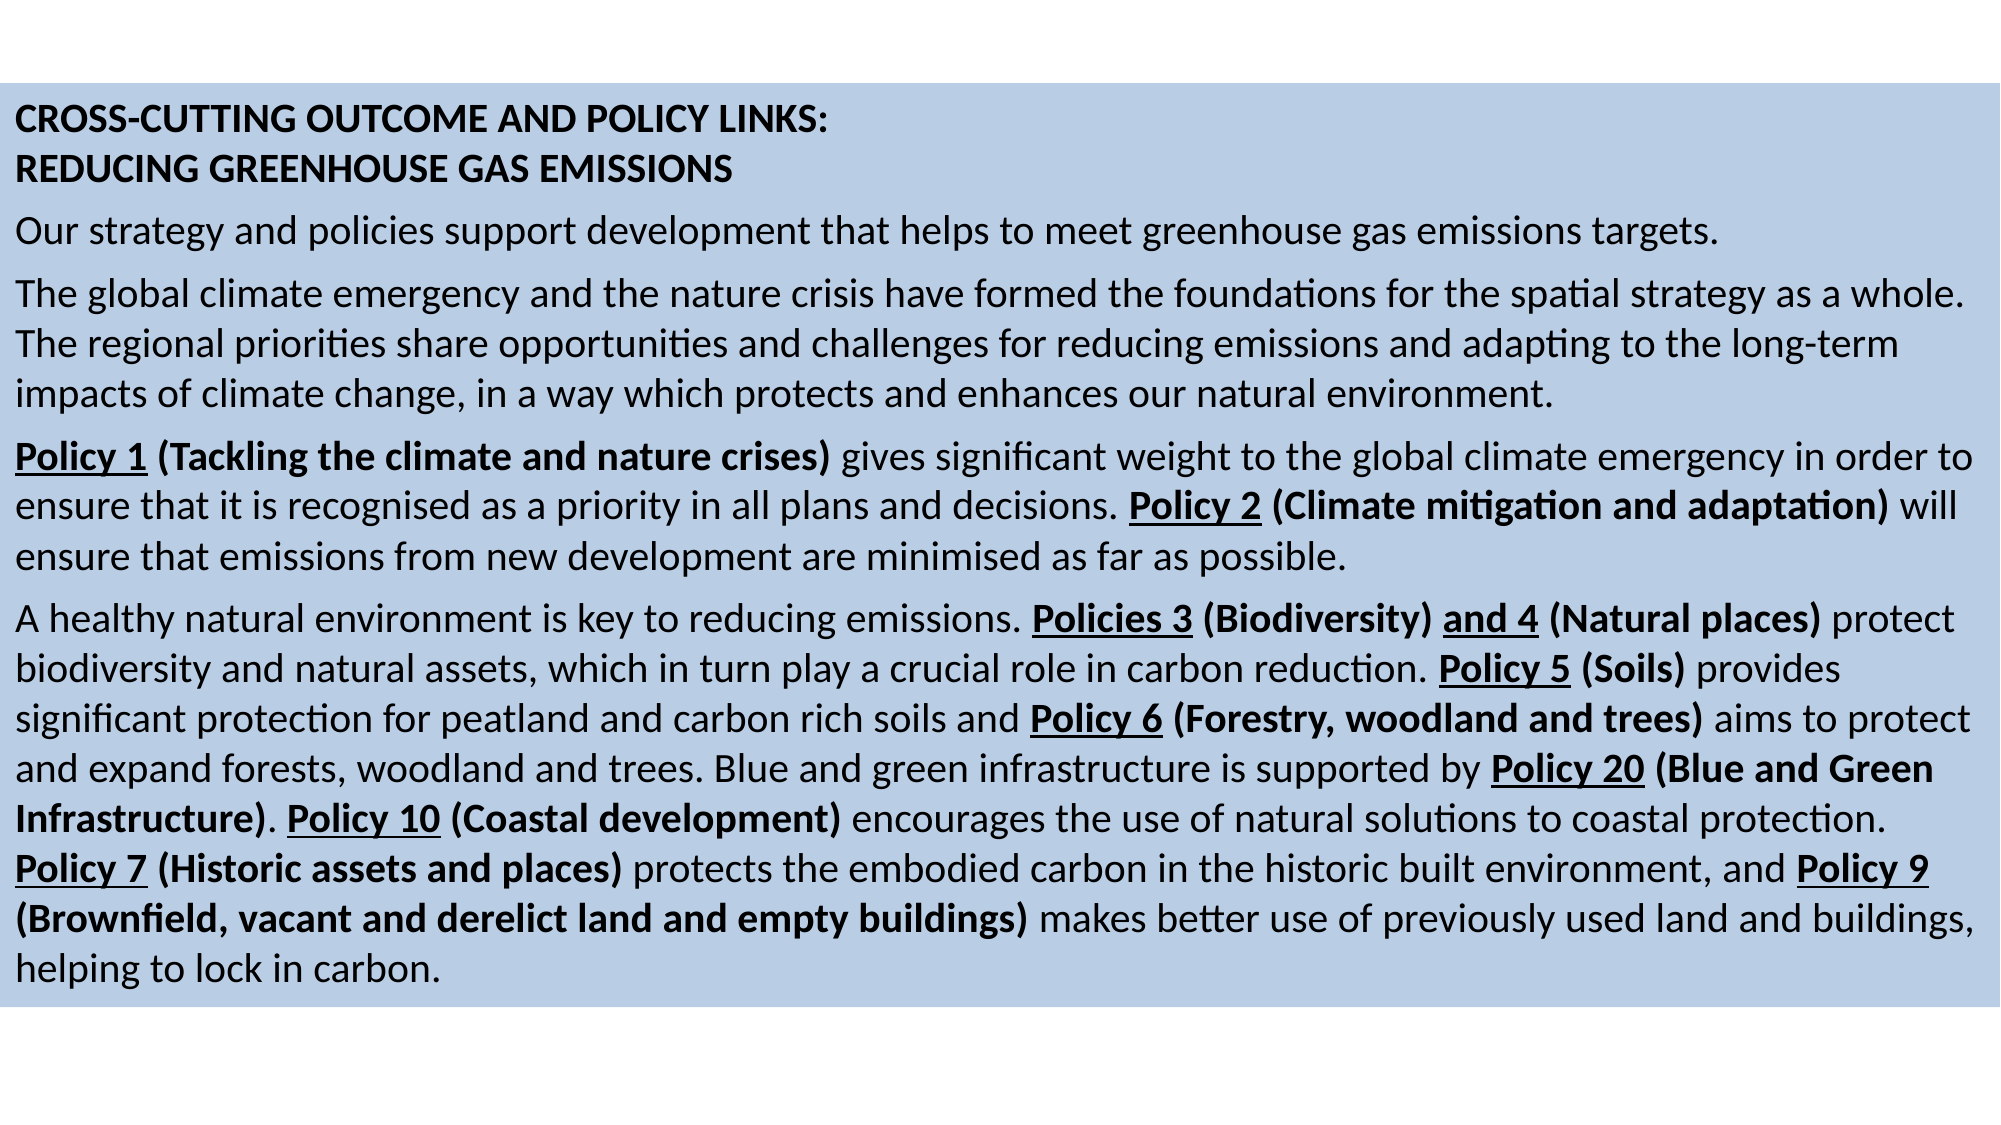

CROSS-CUTTING OUTCOME AND POLICY LINKS:
REDUCING GREENHOUSE GAS EMISSIONS
Our strategy and policies support development that helps to meet greenhouse gas emissions targets.
The global climate emergency and the nature crisis have formed the foundations for the spatial strategy as a whole. The regional priorities share opportunities and challenges for reducing emissions and adapting to the long-term impacts of climate change, in a way which protects and enhances our natural environment.
Policy 1 (Tackling the climate and nature crises) gives significant weight to the global climate emergency in order to ensure that it is recognised as a priority in all plans and decisions. Policy 2 (Climate mitigation and adaptation) will ensure that emissions from new development are minimised as far as possible.
A healthy natural environment is key to reducing emissions. Policies 3 (Biodiversity) and 4 (Natural places) protect biodiversity and natural assets, which in turn play a crucial role in carbon reduction. Policy 5 (Soils) provides significant protection for peatland and carbon rich soils and Policy 6 (Forestry, woodland and trees) aims to protect and expand forests, woodland and trees. Blue and green infrastructure is supported by Policy 20 (Blue and Green Infrastructure). Policy 10 (Coastal development) encourages the use of natural solutions to coastal protection. Policy 7 (Historic assets and places) protects the embodied carbon in the historic built environment, and Policy 9 (Brownfield, vacant and derelict land and empty buildings) makes better use of previously used land and buildings, helping to lock in carbon.